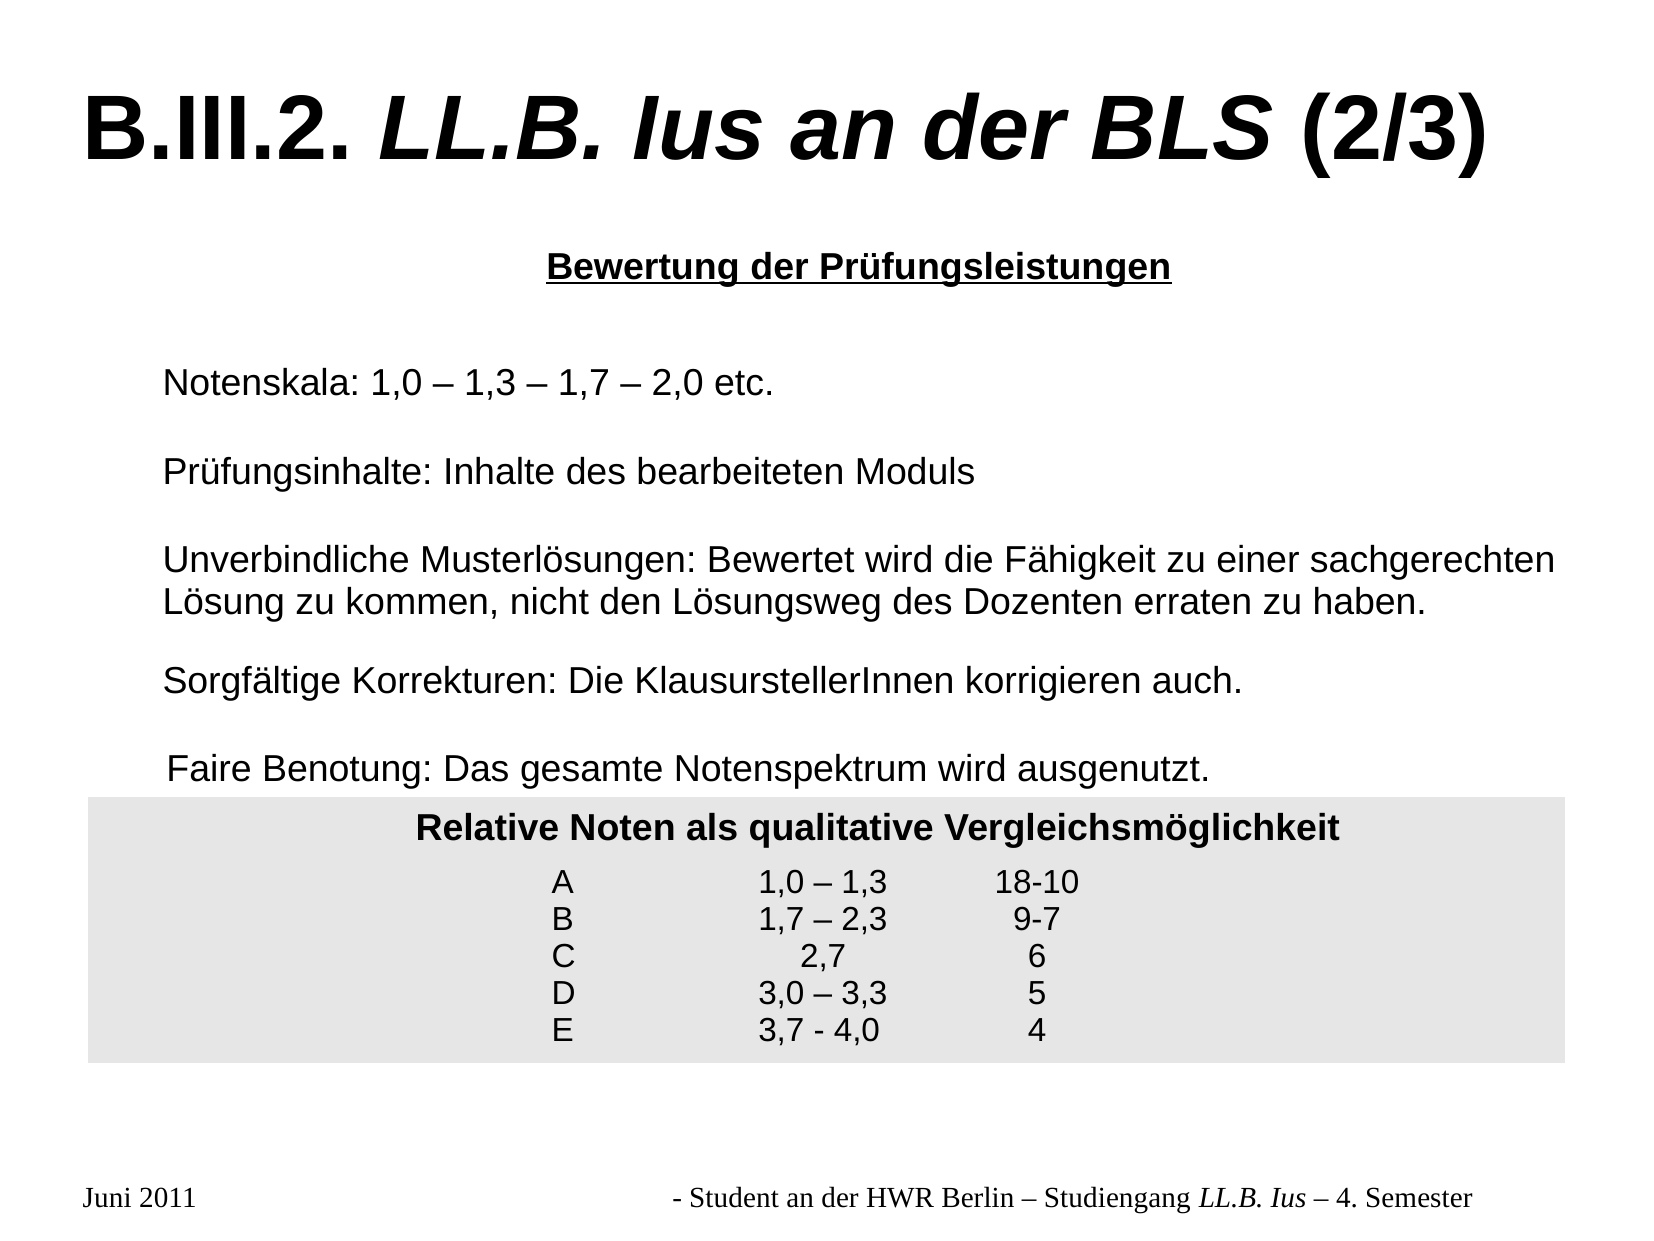

# B.III.2. LL.B. Ius an der BLS (2/3)
Bewertung der Prüfungsleistungen
Notenskala: 1,0 – 1,3 – 1,7 – 2,0 etc.
Prüfungsinhalte: Inhalte des bearbeiteten Moduls
Unverbindliche Musterlösungen: Bewertet wird die Fähigkeit zu einer sachgerechten
Lösung zu kommen, nicht den Lösungsweg des Dozenten erraten zu haben.
Sorgfältige Korrekturen: Die KlausurstellerInnen korrigieren auch.
Faire Benotung: Das gesamte Notenspektrum wird ausgenutzt.
Relative Noten als qualitative Vergleichsmöglichkeit
A
B
C
D
E
1,0 – 1,3
1,7 – 2,3
2,7
3,0 – 3,3
3,7 - 4,0
18-10
9-7
6
5
4